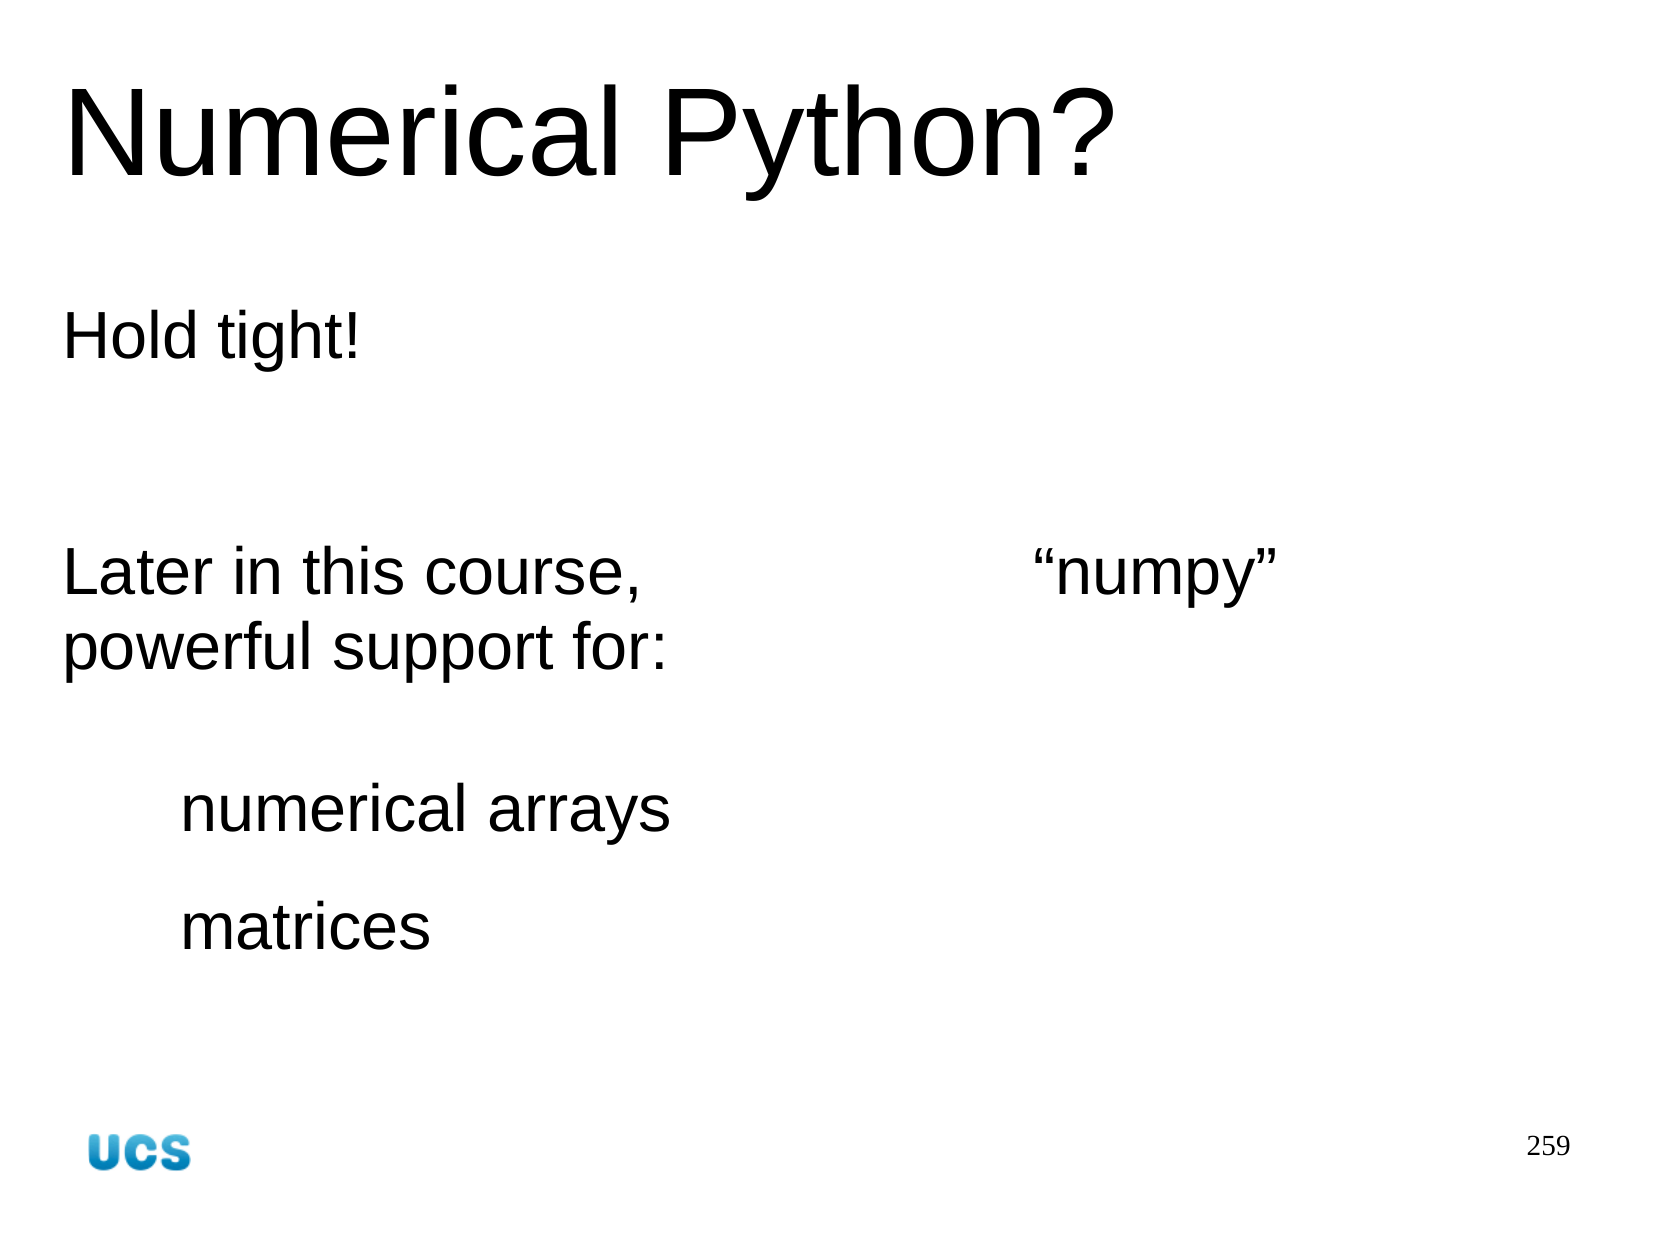

Numerical Python?
Hold tight!
Later in this course,
powerful support for:
“numpy”
numerical arrays
matrices
259